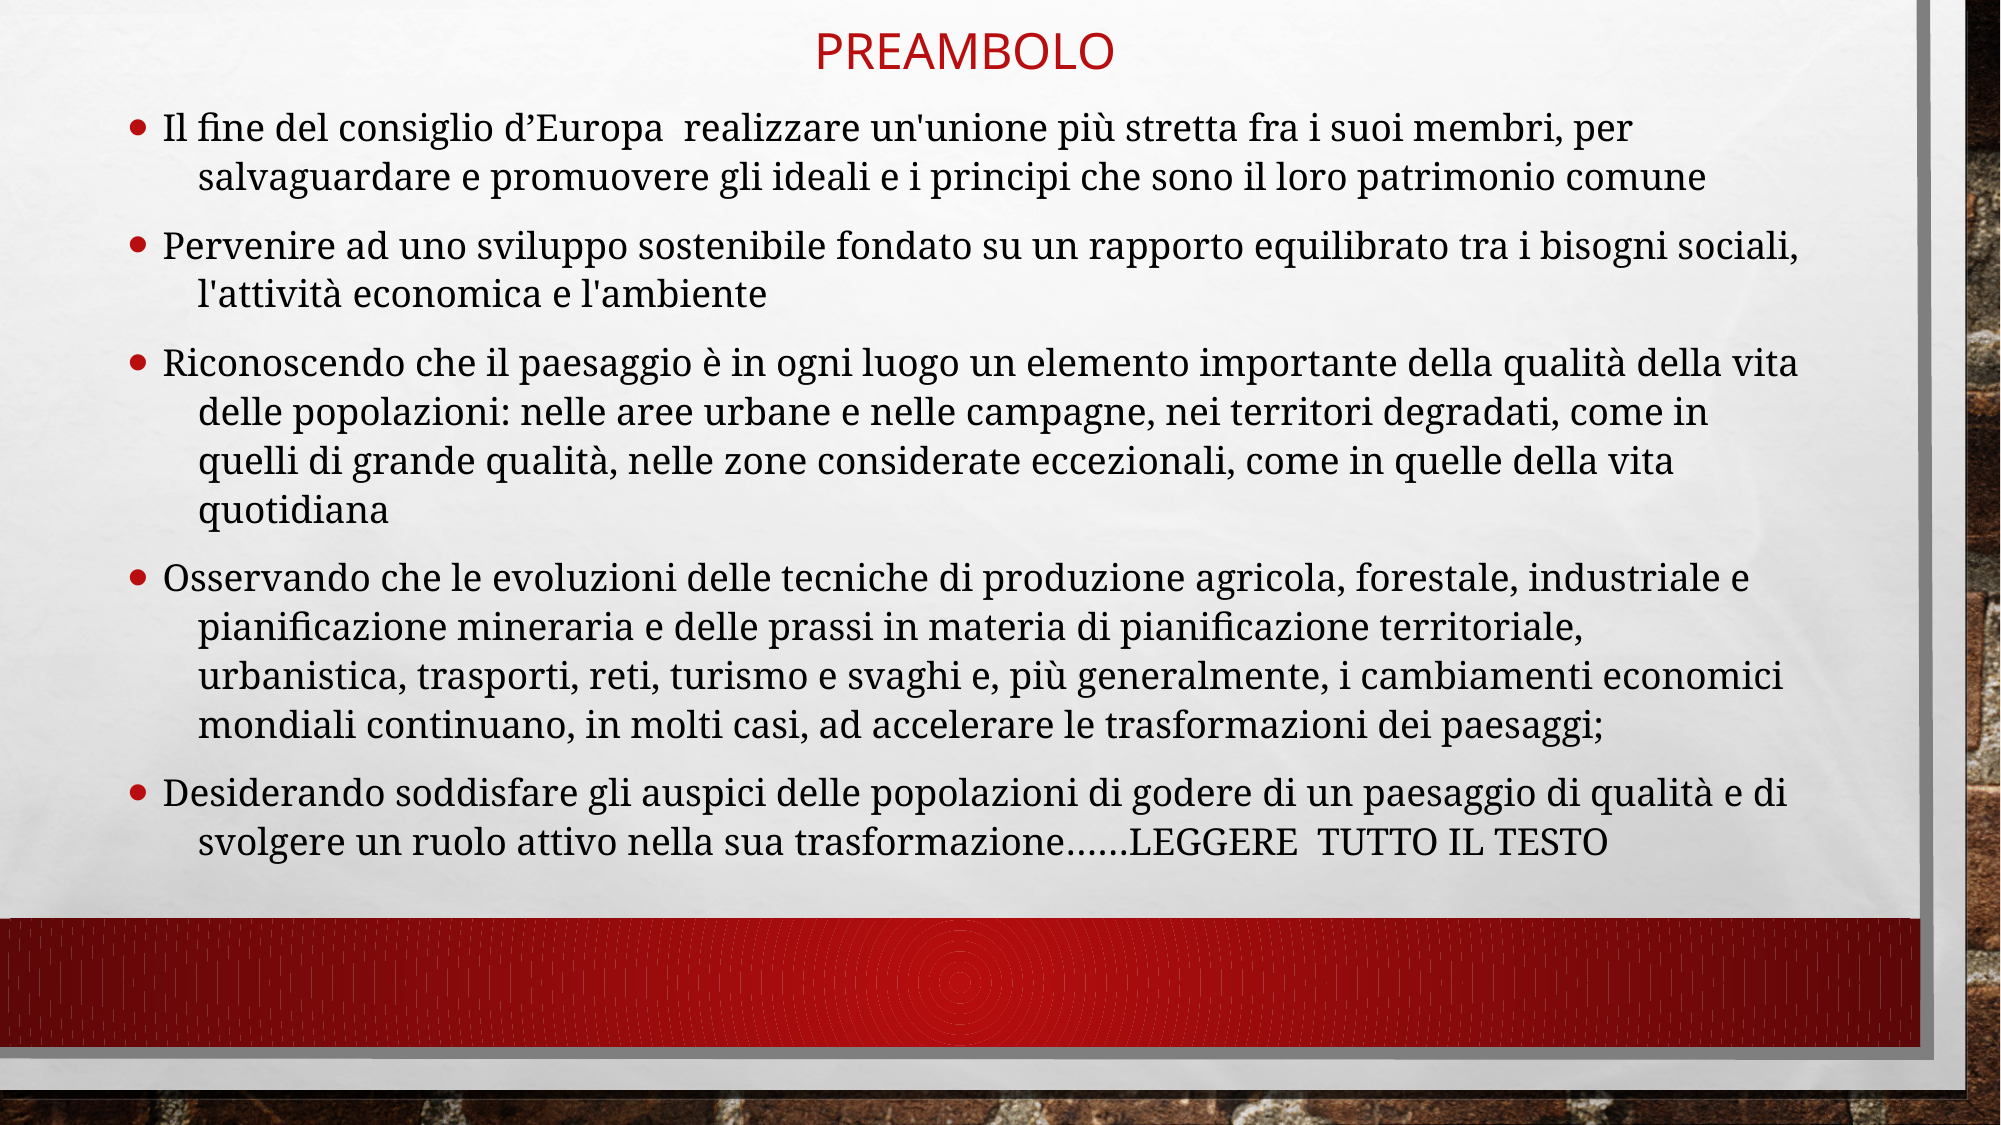

# preambolo
Il fine del consiglio d’Europa realizzare un'unione più stretta fra i suoi membri, per salvaguardare e promuovere gli ideali e i principi che sono il loro patrimonio comune
Pervenire ad uno sviluppo sostenibile fondato su un rapporto equilibrato tra i bisogni sociali, l'attività economica e l'ambiente
Riconoscendo che il paesaggio è in ogni luogo un elemento importante della qualità della vita delle popolazioni: nelle aree urbane e nelle campagne, nei territori degradati, come in quelli di grande qualità, nelle zone considerate eccezionali, come in quelle della vita quotidiana
Osservando che le evoluzioni delle tecniche di produzione agricola, forestale, industriale e pianificazione mineraria e delle prassi in materia di pianificazione territoriale, urbanistica, trasporti, reti, turismo e svaghi e, più generalmente, i cambiamenti economici mondiali continuano, in molti casi, ad accelerare le trasformazioni dei paesaggi;
Desiderando soddisfare gli auspici delle popolazioni di godere di un paesaggio di qualità e di svolgere un ruolo attivo nella sua trasformazione……leggere TUTTO il testo